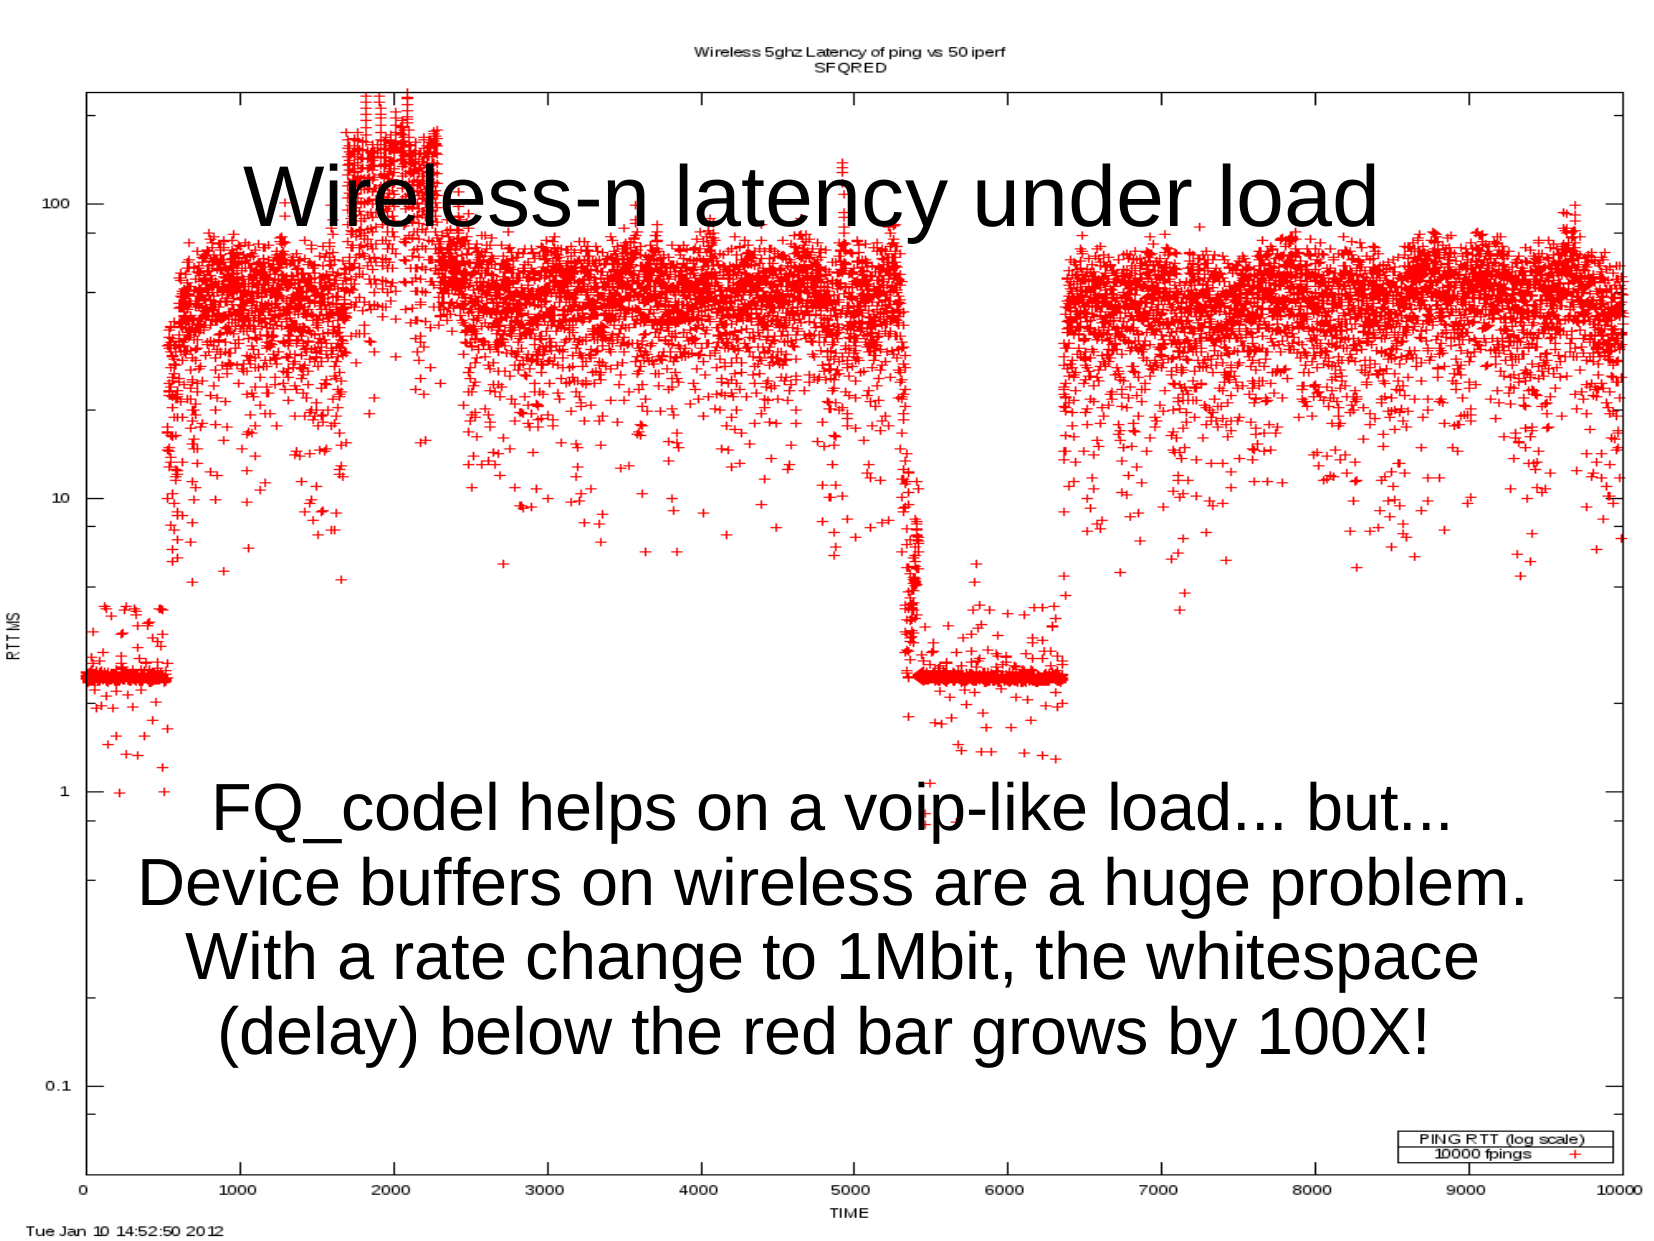

# Wireless-n latency under load
FQ_codel helps on a voip-like load... but...
Device buffers on wireless are a huge problem.
With a rate change to 1Mbit, the whitespace (delay) below the red bar grows by 100X!